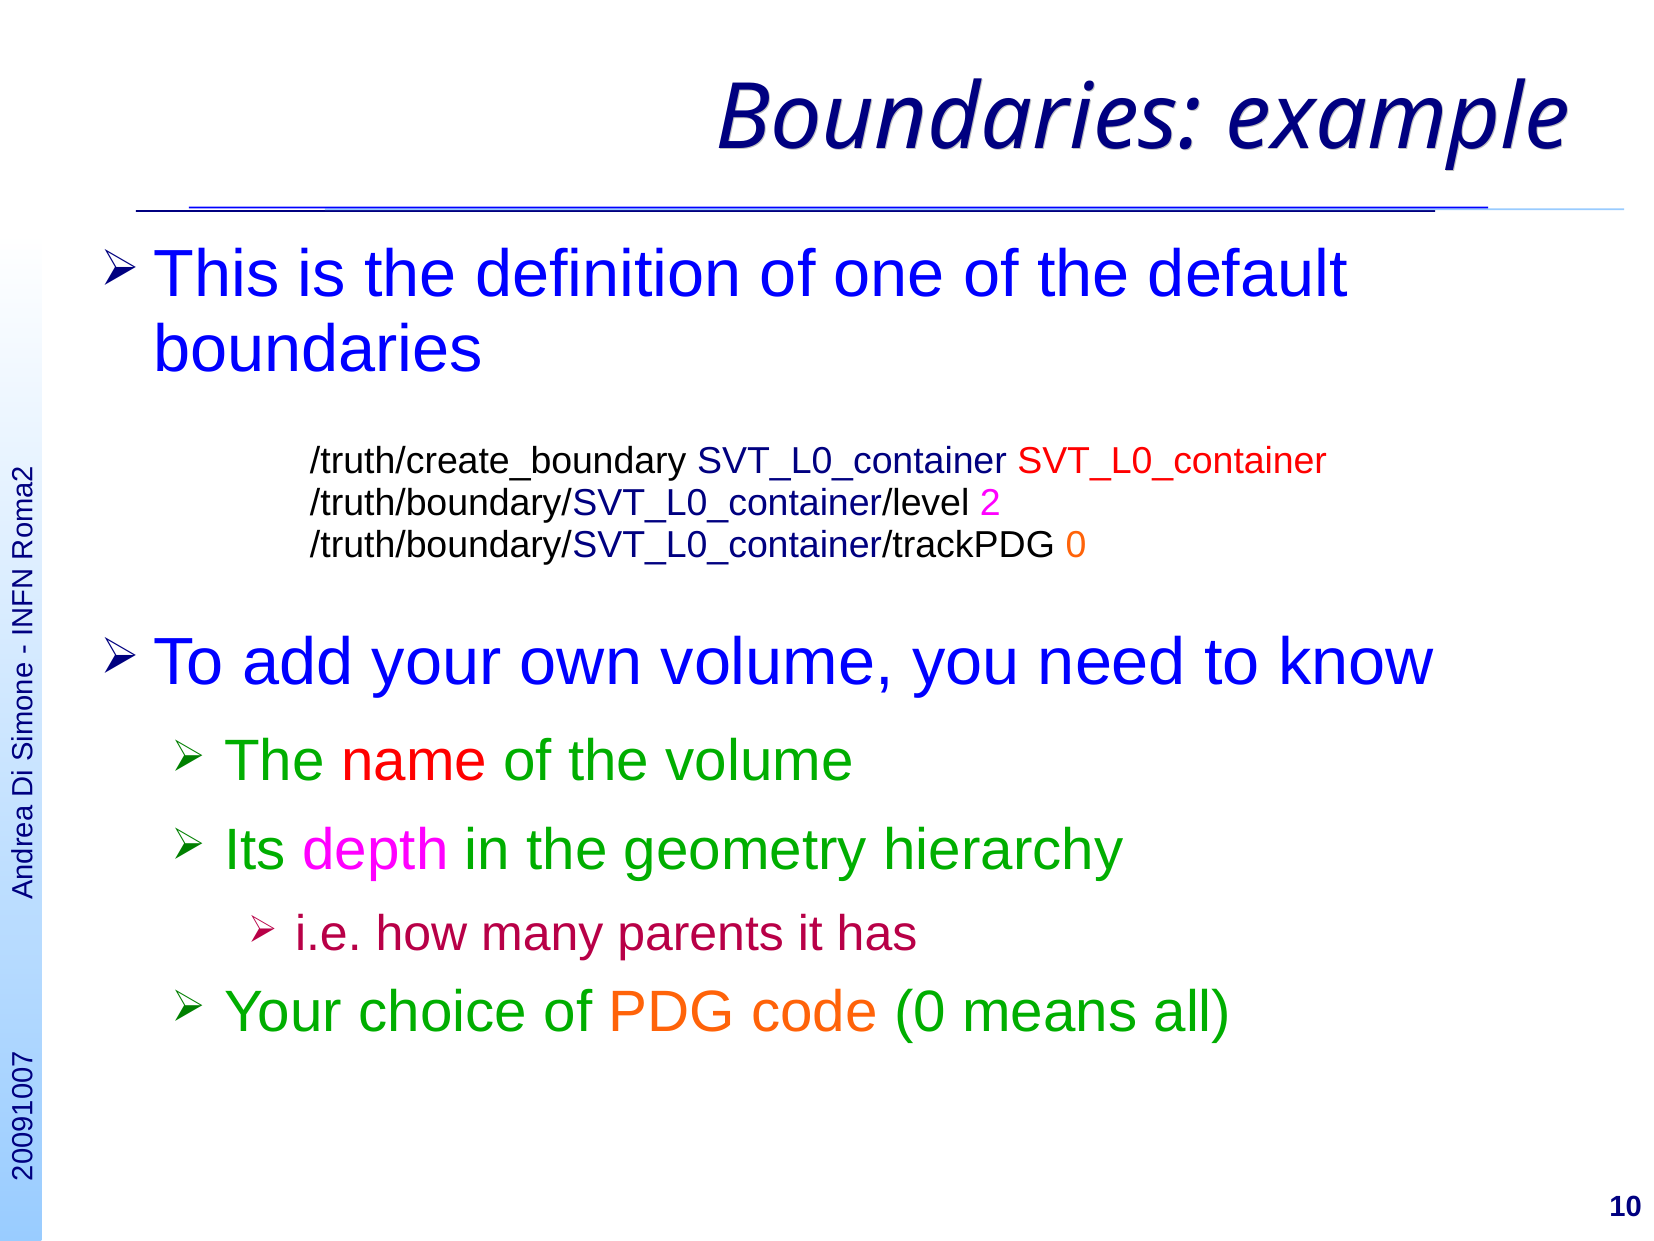

# Boundaries: example
This is the definition of one of the default boundaries
To add your own volume, you need to know
The name of the volume
Its depth in the geometry hierarchy
i.e. how many parents it has
Your choice of PDG code (0 means all)
/truth/create_boundary SVT_L0_container SVT_L0_container
/truth/boundary/SVT_L0_container/level 2
/truth/boundary/SVT_L0_container/trackPDG 0
Andrea Di Simone - INFN Roma2
20091007
10